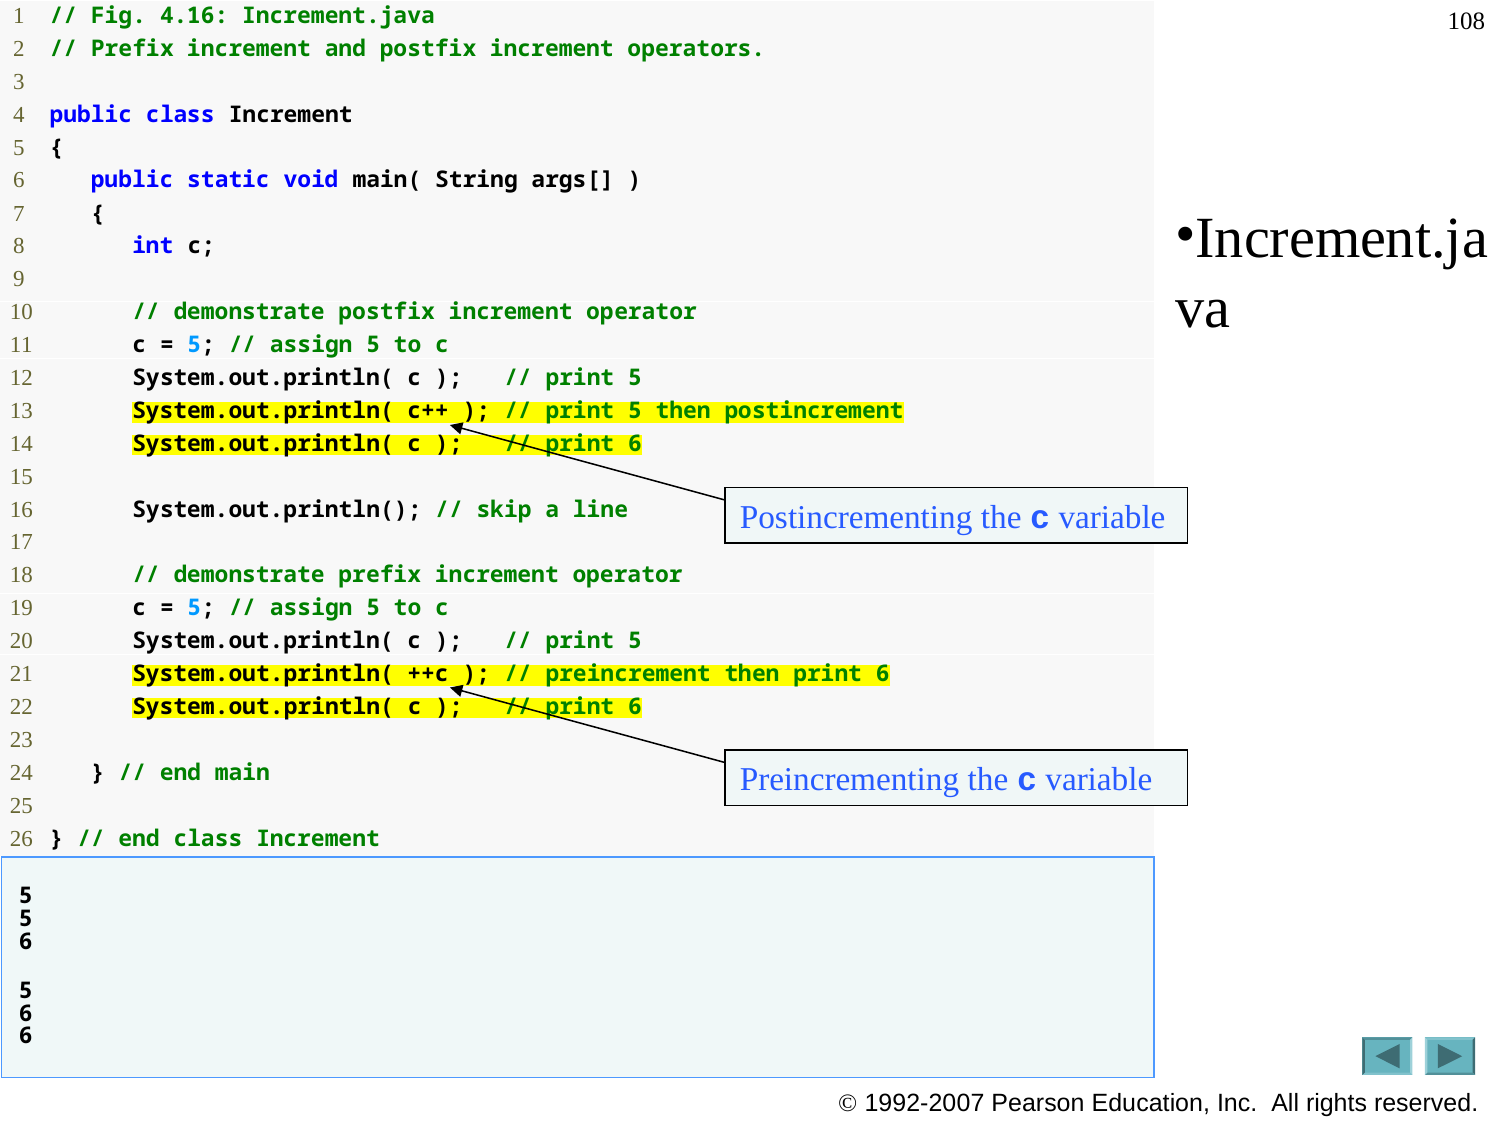

108
# Outline
Increment.java
Postincrementing the c variable
Preincrementing the c variable